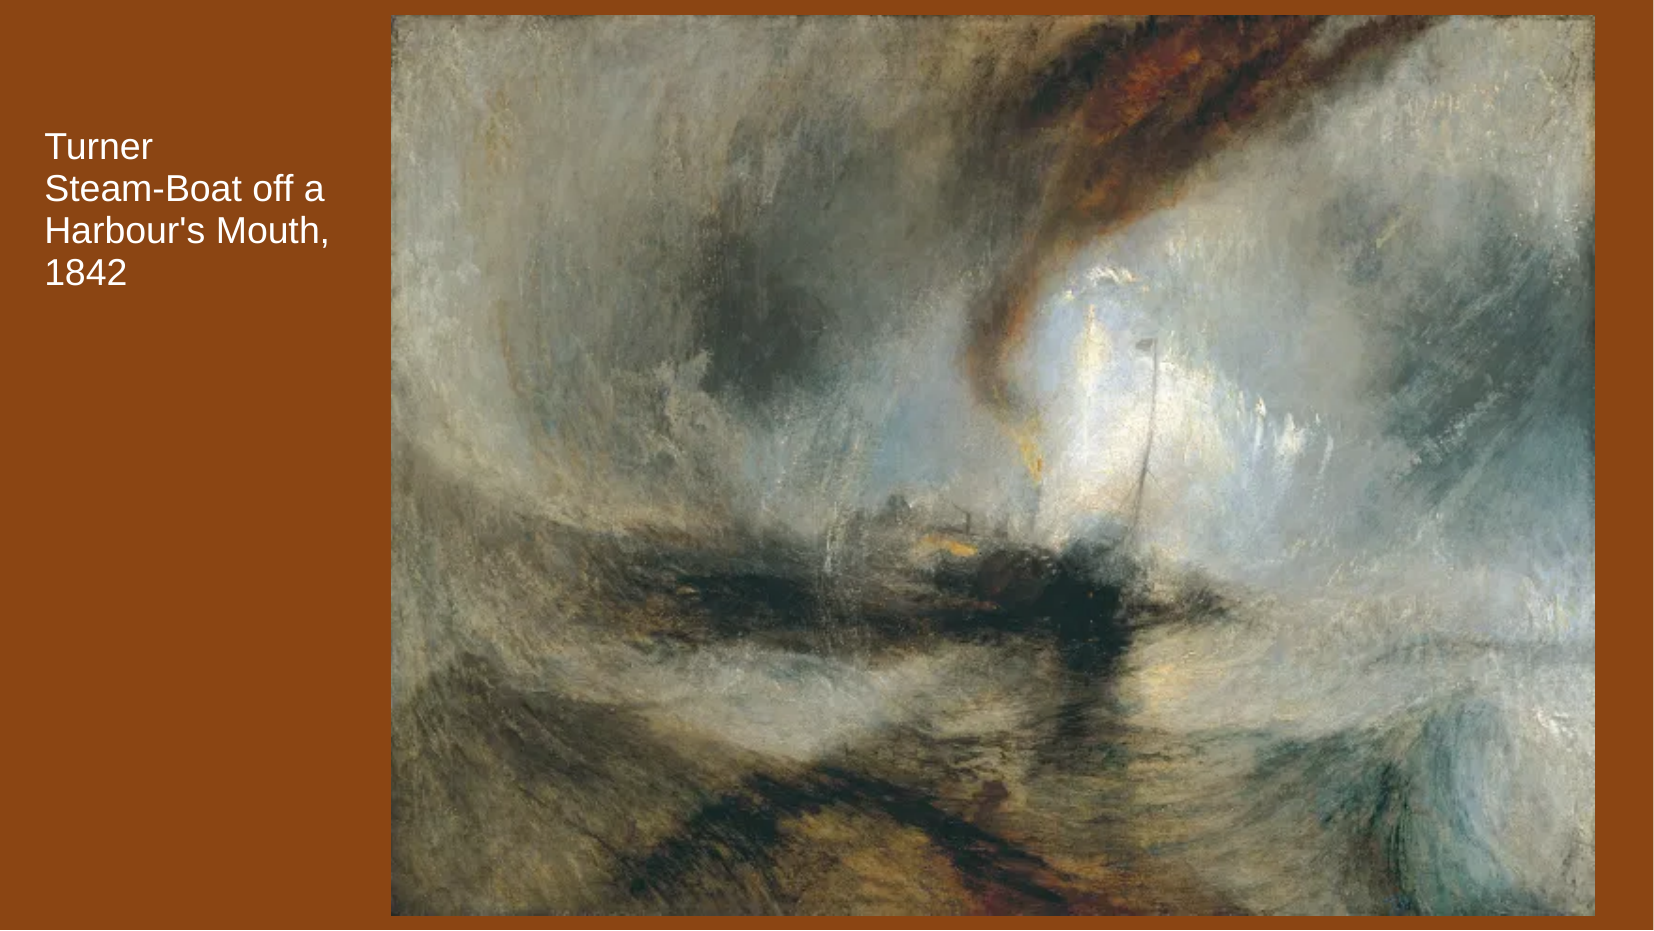

Turner
Steam-Boat off a Harbour's Mouth, 1842